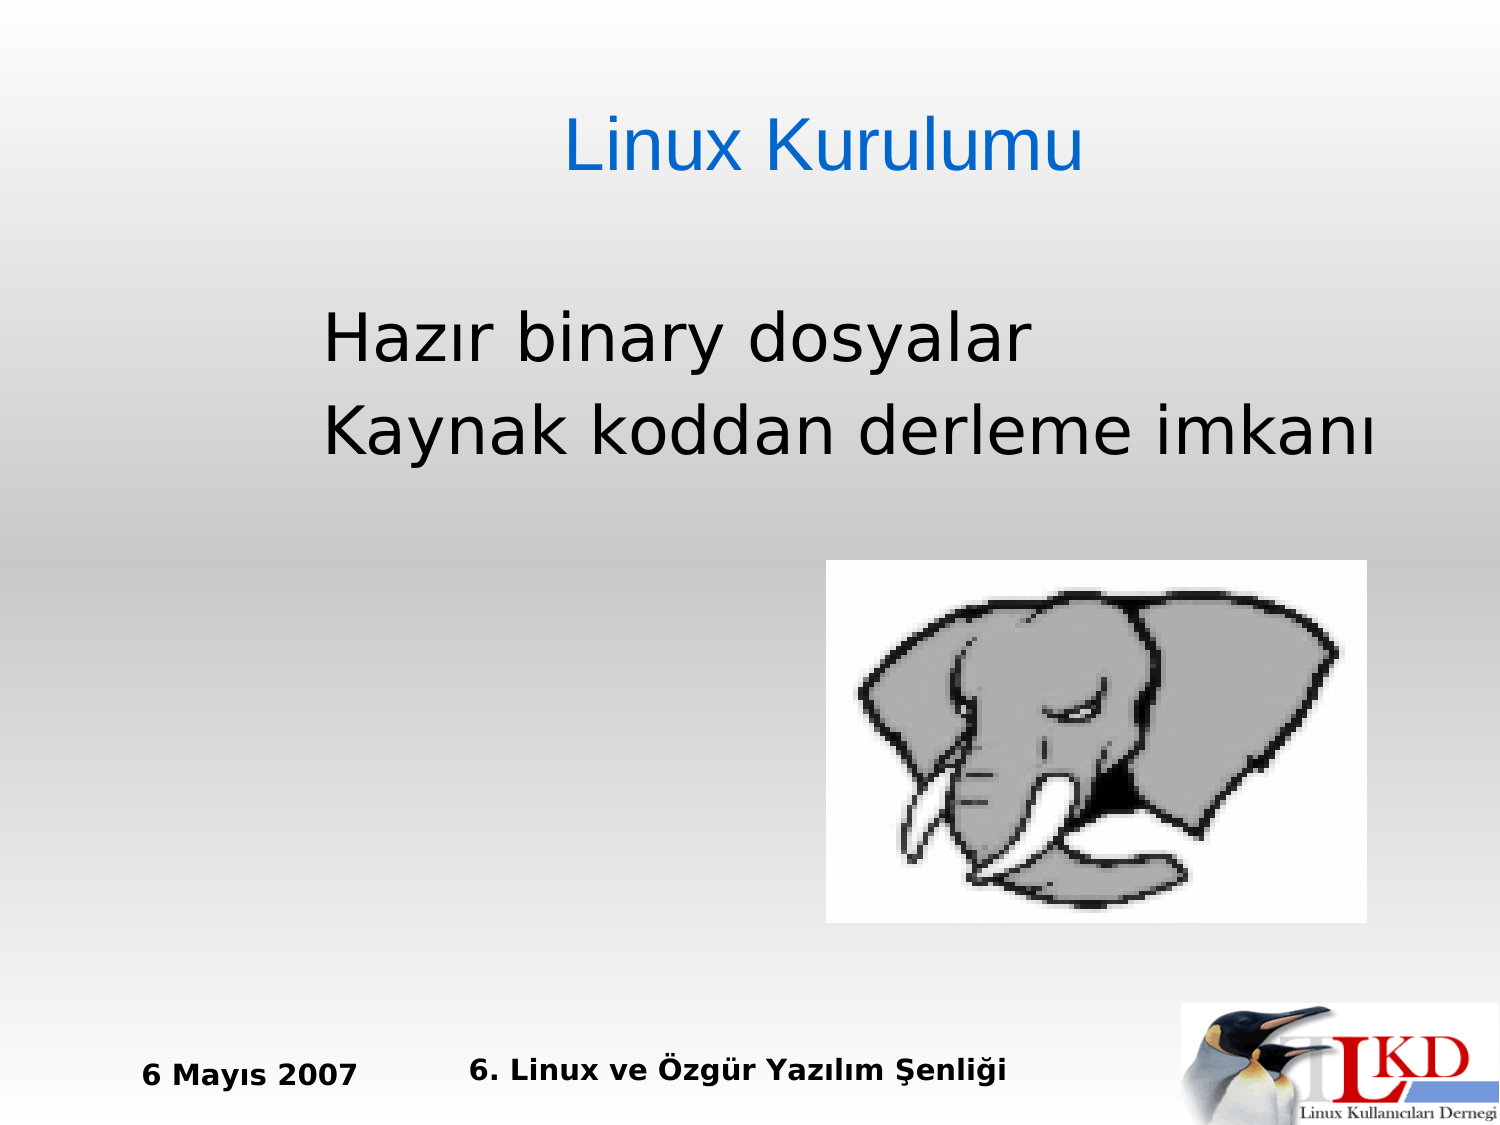

# Linux Kurulumu
Hazır binary dosyalar
Kaynak koddan derleme imkanı